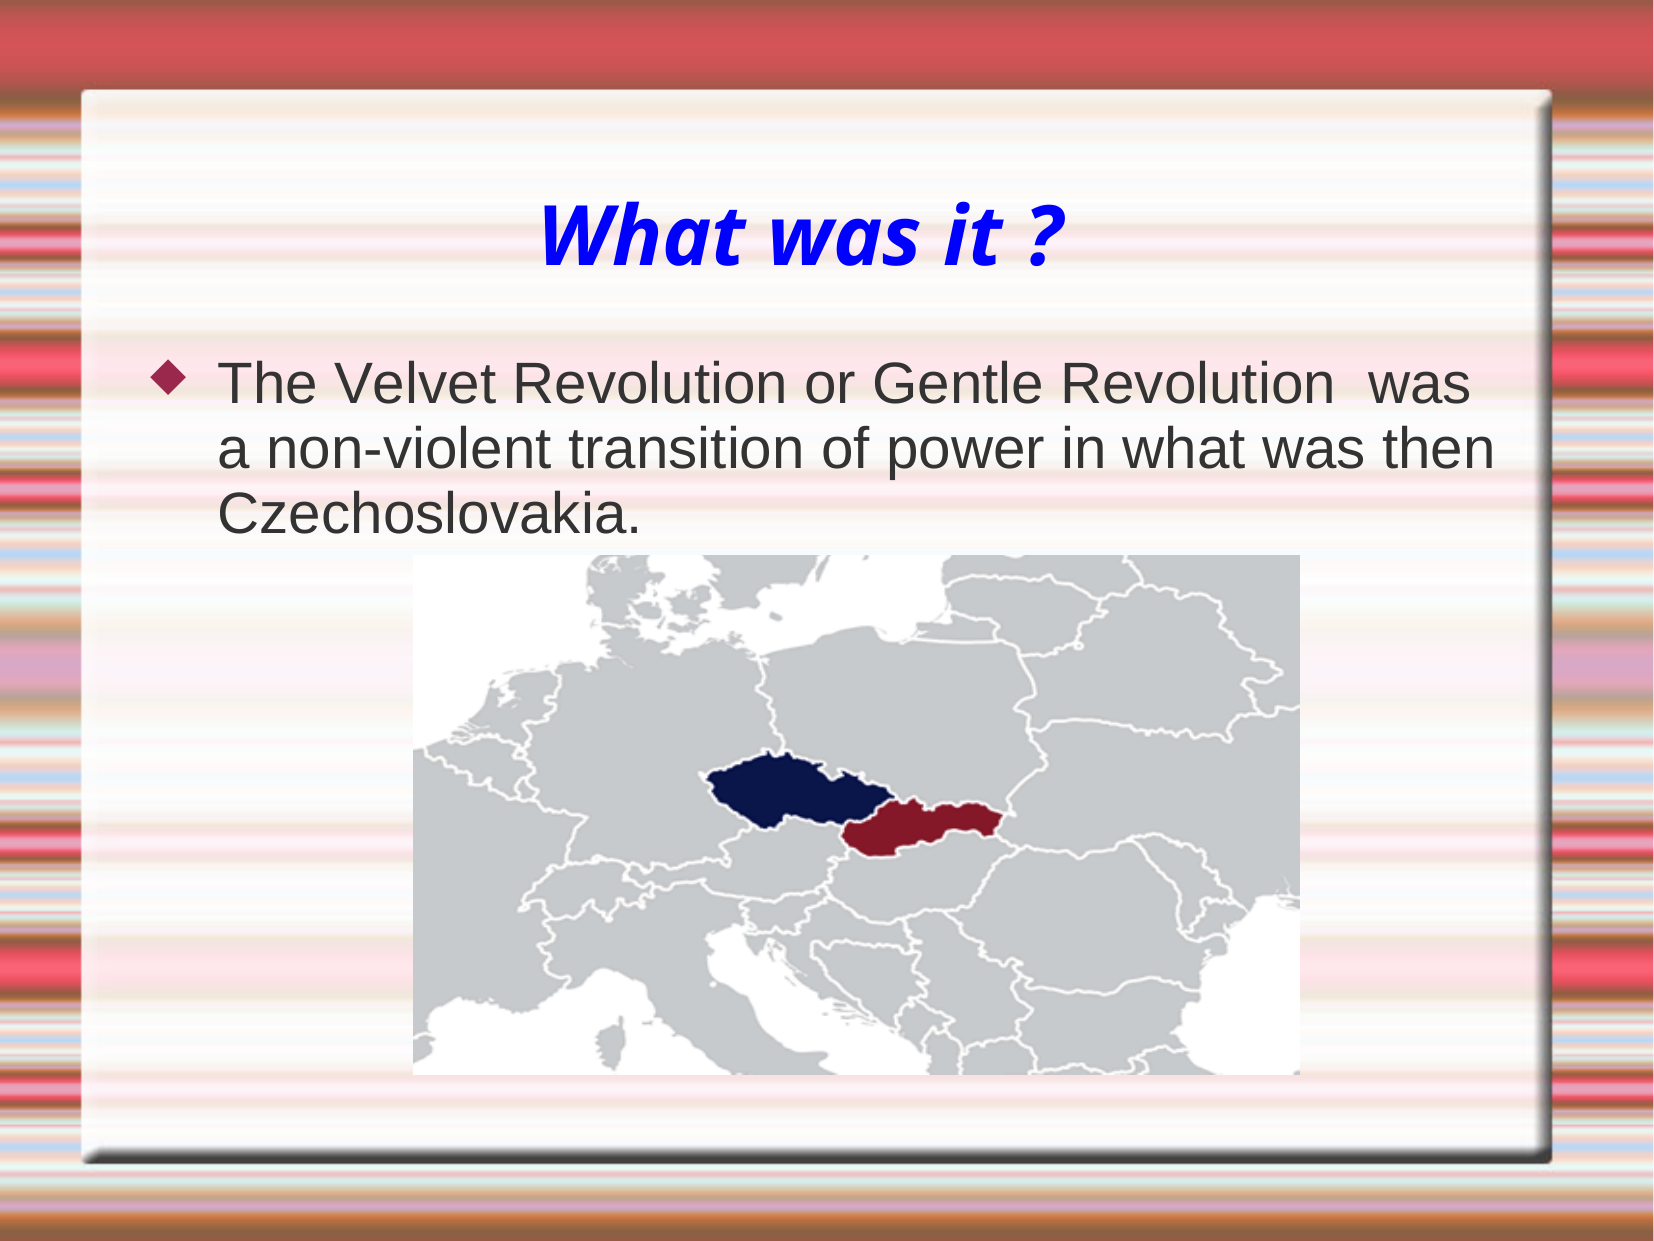

# What was it ?
The Velvet Revolution or Gentle Revolution was a non-violent transition of power in what was then Czechoslovakia.